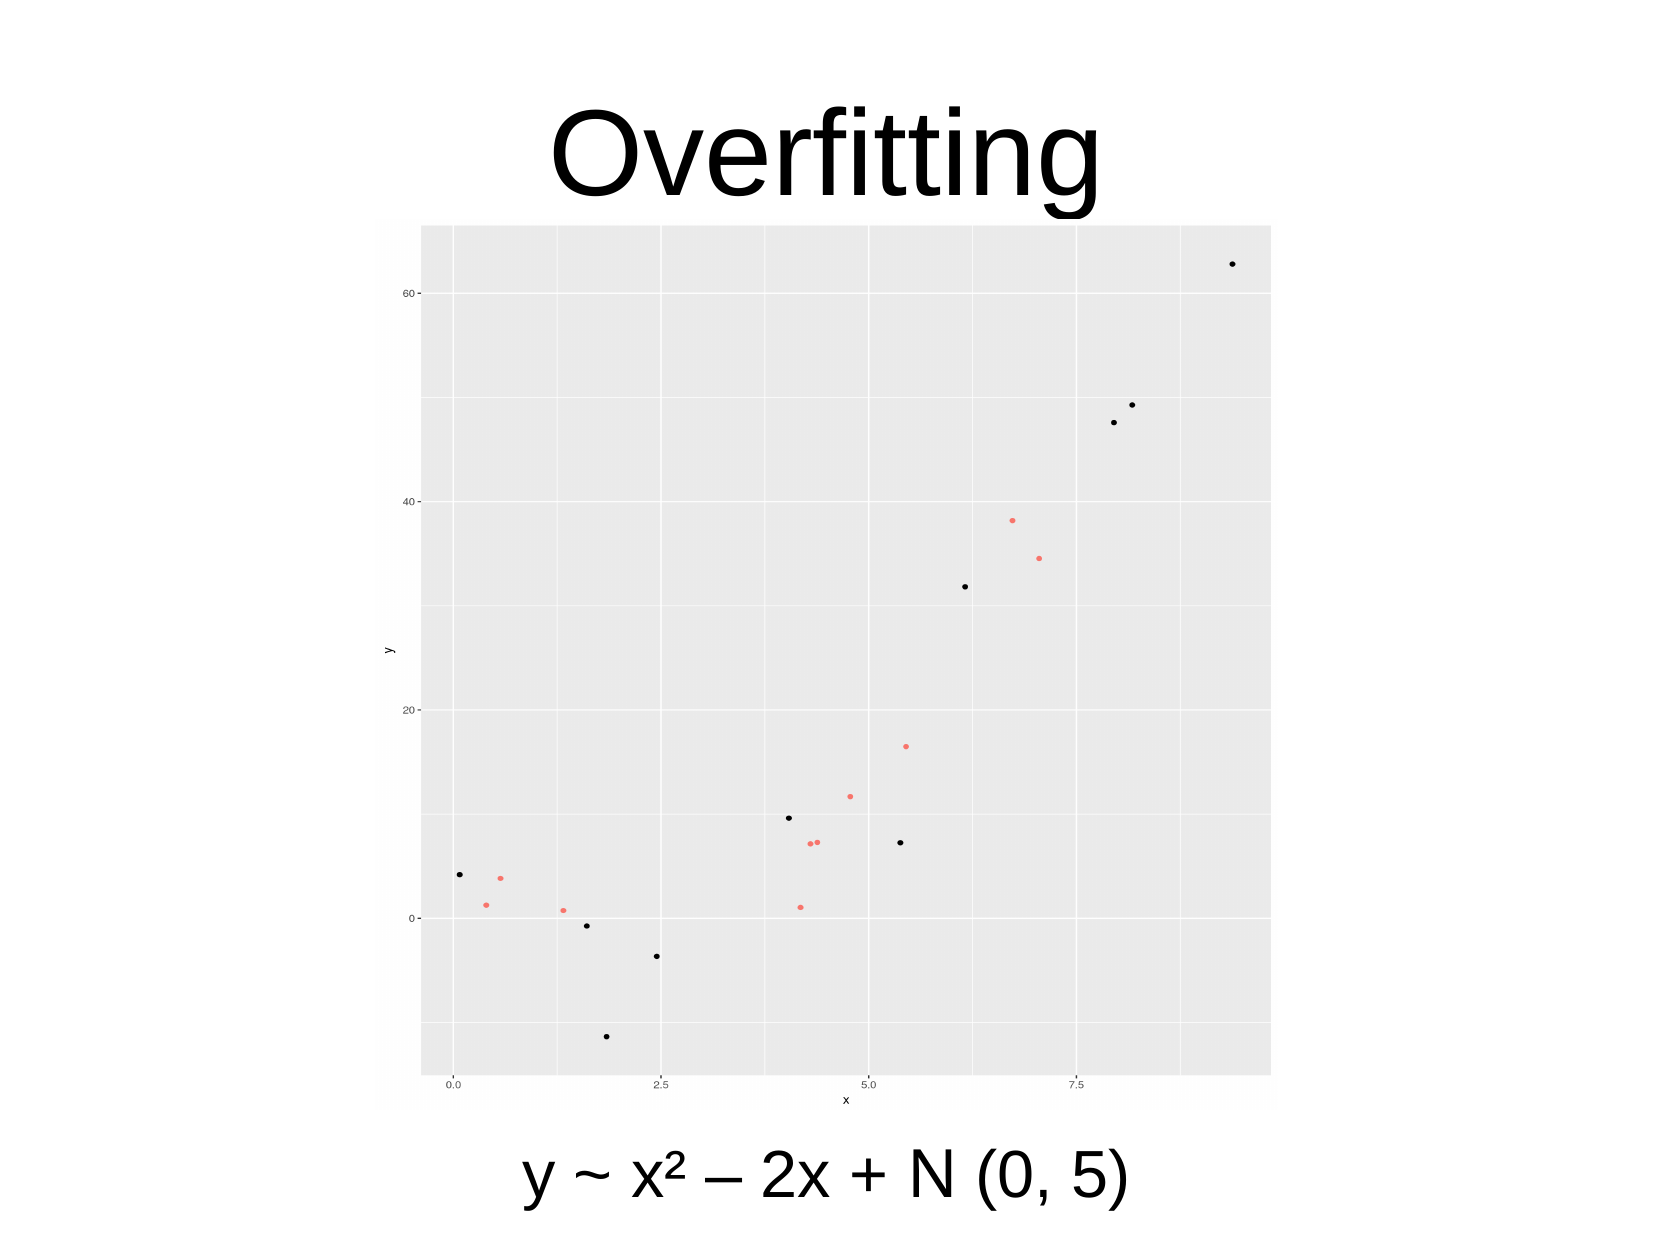

# Overfitting
y ~ x² – 2x + N (0, 5)